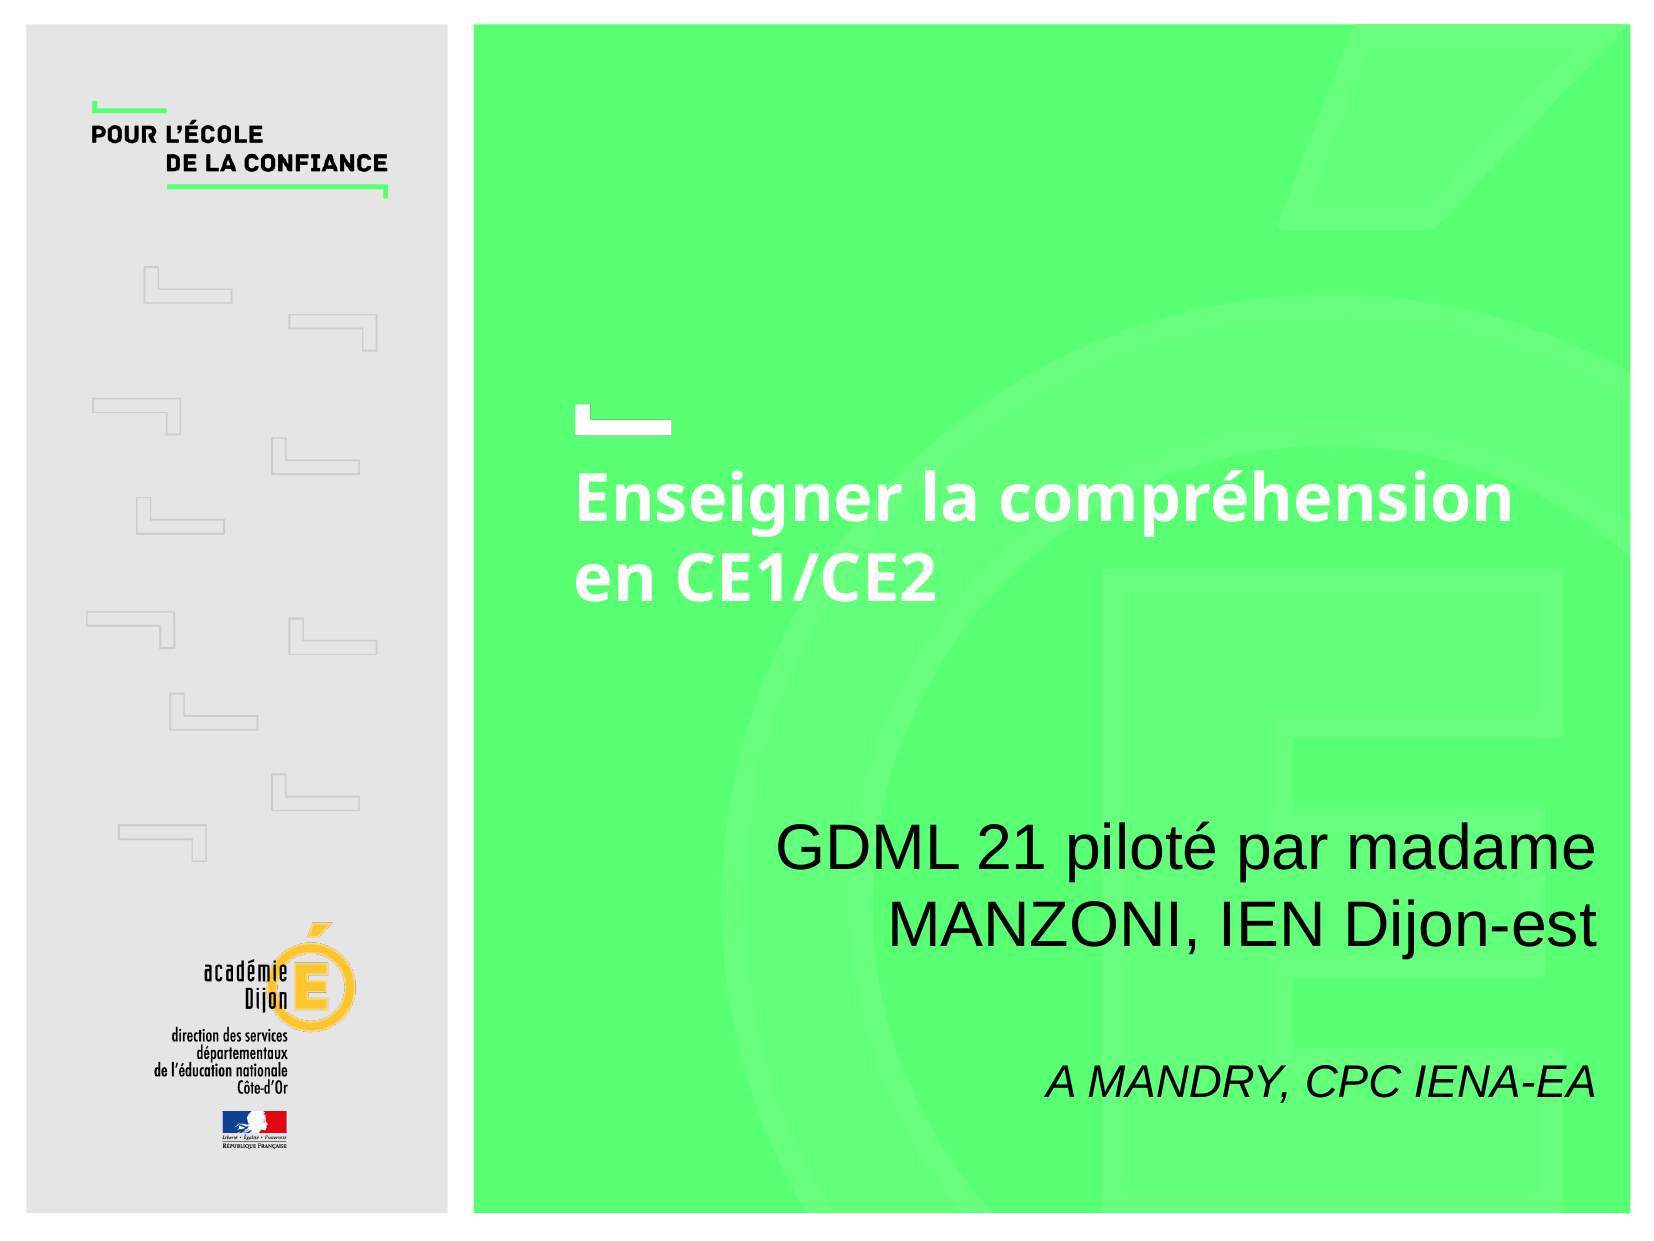

# Enseigner la compréhension en CE1/CE2
GDML 21 piloté par madame MANZONI, IEN Dijon-est
A MANDRY, CPC IENA-EA